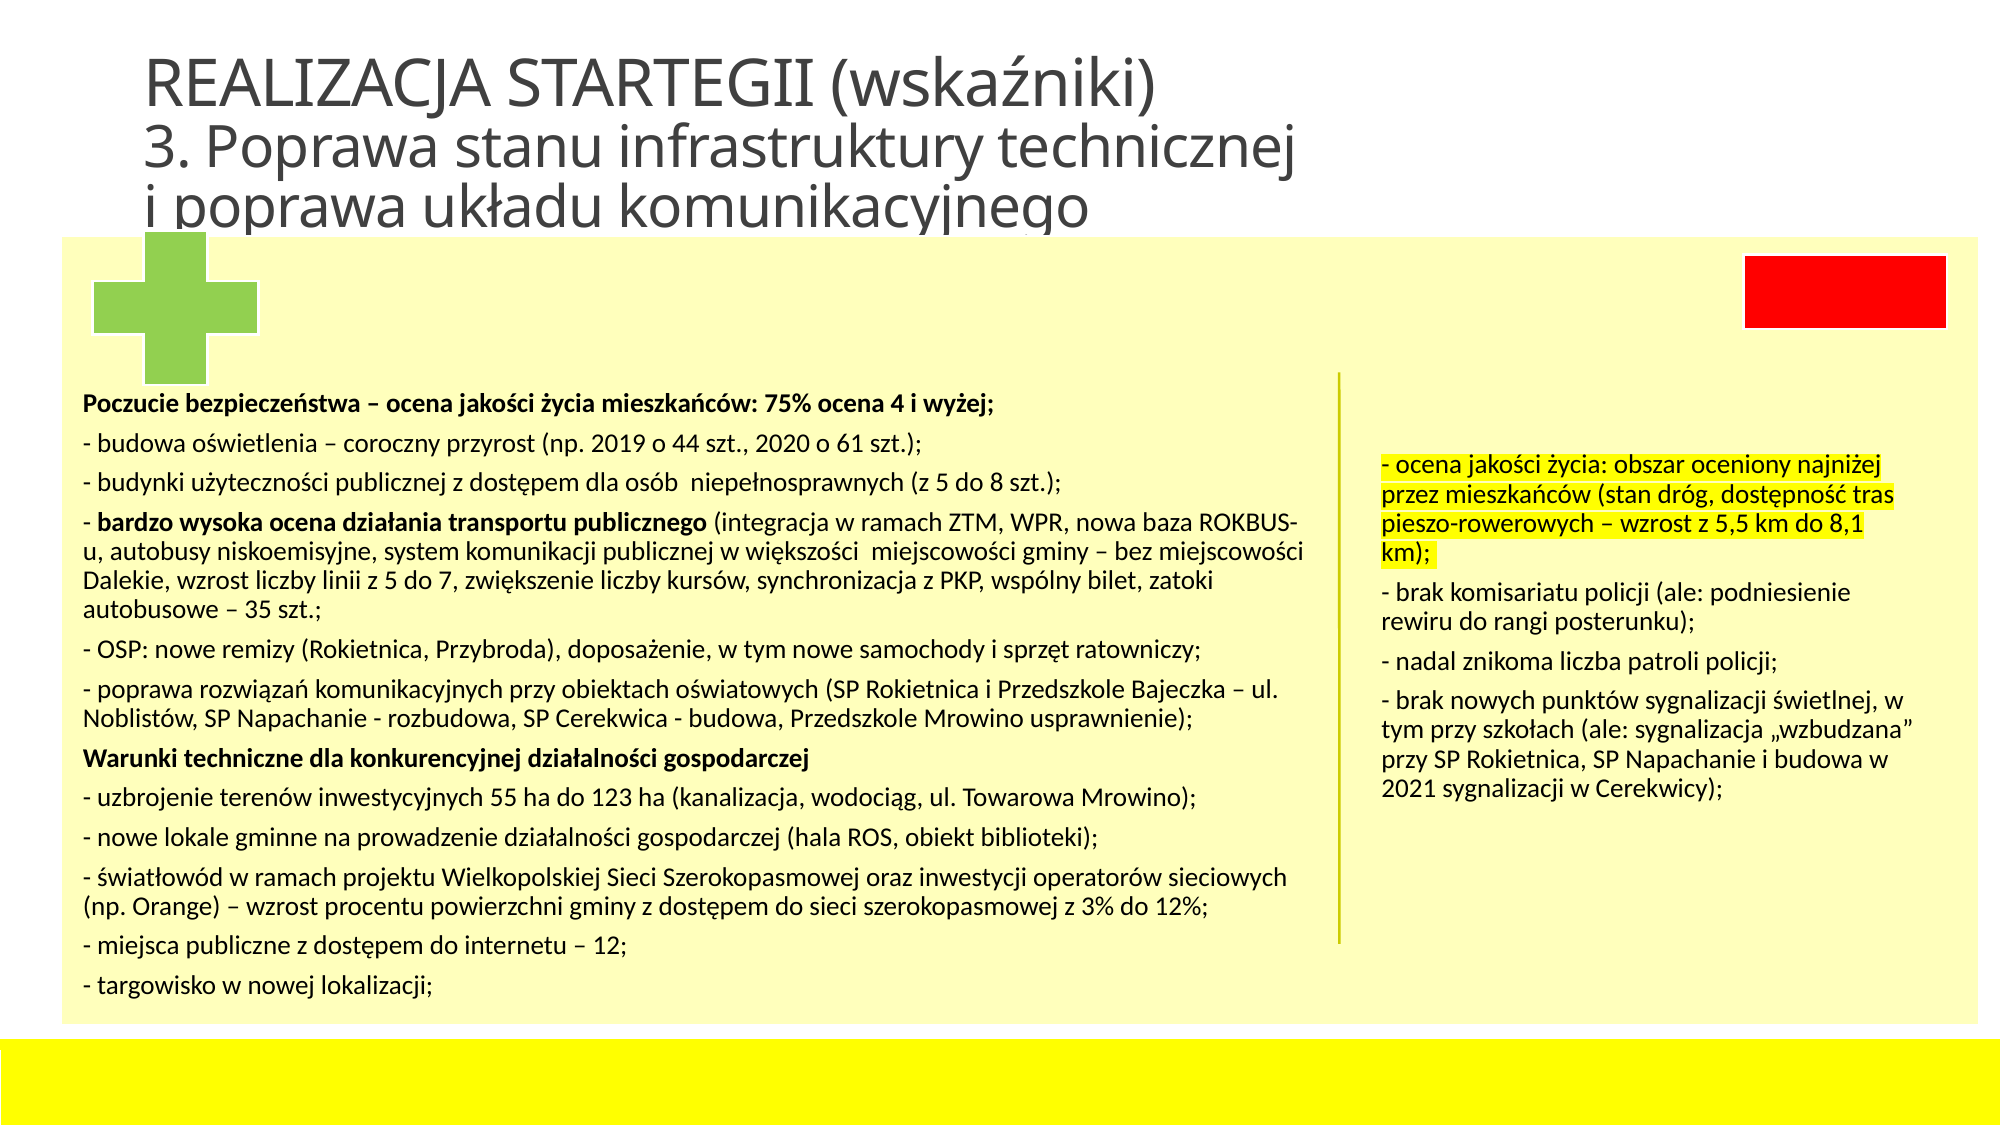

# REALIZACJA STARTEGII (wskaźniki) 3. Poprawa stanu infrastruktury technicznej i poprawa układu komunikacyjnego
Poczucie bezpieczeństwa – ocena jakości życia mieszkańców: 75% ocena 4 i wyżej;
- budowa oświetlenia – coroczny przyrost (np. 2019 o 44 szt., 2020 o 61 szt.);
- budynki użyteczności publicznej z dostępem dla osób niepełnosprawnych (z 5 do 8 szt.);
- bardzo wysoka ocena działania transportu publicznego (integracja w ramach ZTM, WPR, nowa baza ROKBUS-u, autobusy niskoemisyjne, system komunikacji publicznej w większości miejscowości gminy – bez miejscowości Dalekie, wzrost liczby linii z 5 do 7, zwiększenie liczby kursów, synchronizacja z PKP, wspólny bilet, zatoki autobusowe – 35 szt.;
- OSP: nowe remizy (Rokietnica, Przybroda), doposażenie, w tym nowe samochody i sprzęt ratowniczy;
- poprawa rozwiązań komunikacyjnych przy obiektach oświatowych (SP Rokietnica i Przedszkole Bajeczka – ul. Noblistów, SP Napachanie - rozbudowa, SP Cerekwica - budowa, Przedszkole Mrowino usprawnienie);
Warunki techniczne dla konkurencyjnej działalności gospodarczej
- uzbrojenie terenów inwestycyjnych 55 ha do 123 ha (kanalizacja, wodociąg, ul. Towarowa Mrowino);
- nowe lokale gminne na prowadzenie działalności gospodarczej (hala ROS, obiekt biblioteki);
- światłowód w ramach projektu Wielkopolskiej Sieci Szerokopasmowej oraz inwestycji operatorów sieciowych (np. Orange) – wzrost procentu powierzchni gminy z dostępem do sieci szerokopasmowej z 3% do 12%;
- miejsca publiczne z dostępem do internetu – 12;
- targowisko w nowej lokalizacji;
- ocena jakości życia: obszar oceniony najniżej przez mieszkańców (stan dróg, dostępność tras pieszo-rowerowych – wzrost z 5,5 km do 8,1 km);
- brak komisariatu policji (ale: podniesienie rewiru do rangi posterunku);
- nadal znikoma liczba patroli policji;
- brak nowych punktów sygnalizacji świetlnej, w tym przy szkołach (ale: sygnalizacja „wzbudzana” przy SP Rokietnica, SP Napachanie i budowa w 2021 sygnalizacji w Cerekwicy);